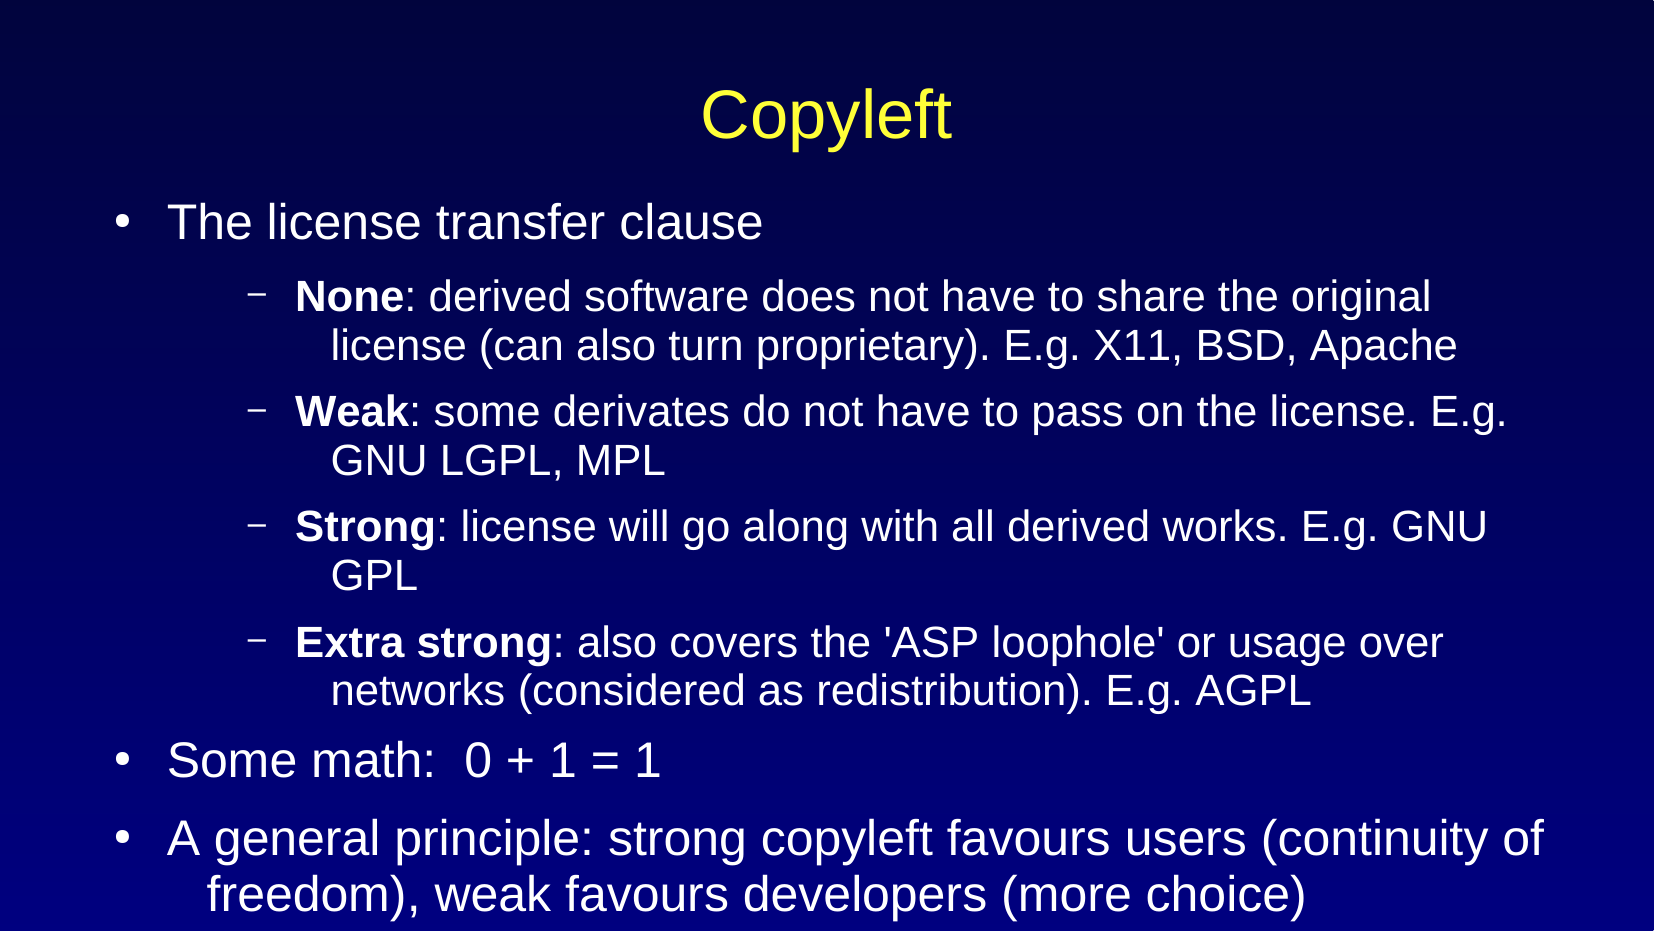

# Copyleft
The license transfer clause
None: derived software does not have to share the original license (can also turn proprietary). E.g. X11, BSD, Apache
Weak: some derivates do not have to pass on the license. E.g. GNU LGPL, MPL
Strong: license will go along with all derived works. E.g. GNU GPL
Extra strong: also covers the 'ASP loophole' or usage over networks (considered as redistribution). E.g. AGPL
Some math: 0 + 1 = 1
A general principle: strong copyleft favours users (continuity of freedom), weak favours developers (more choice)